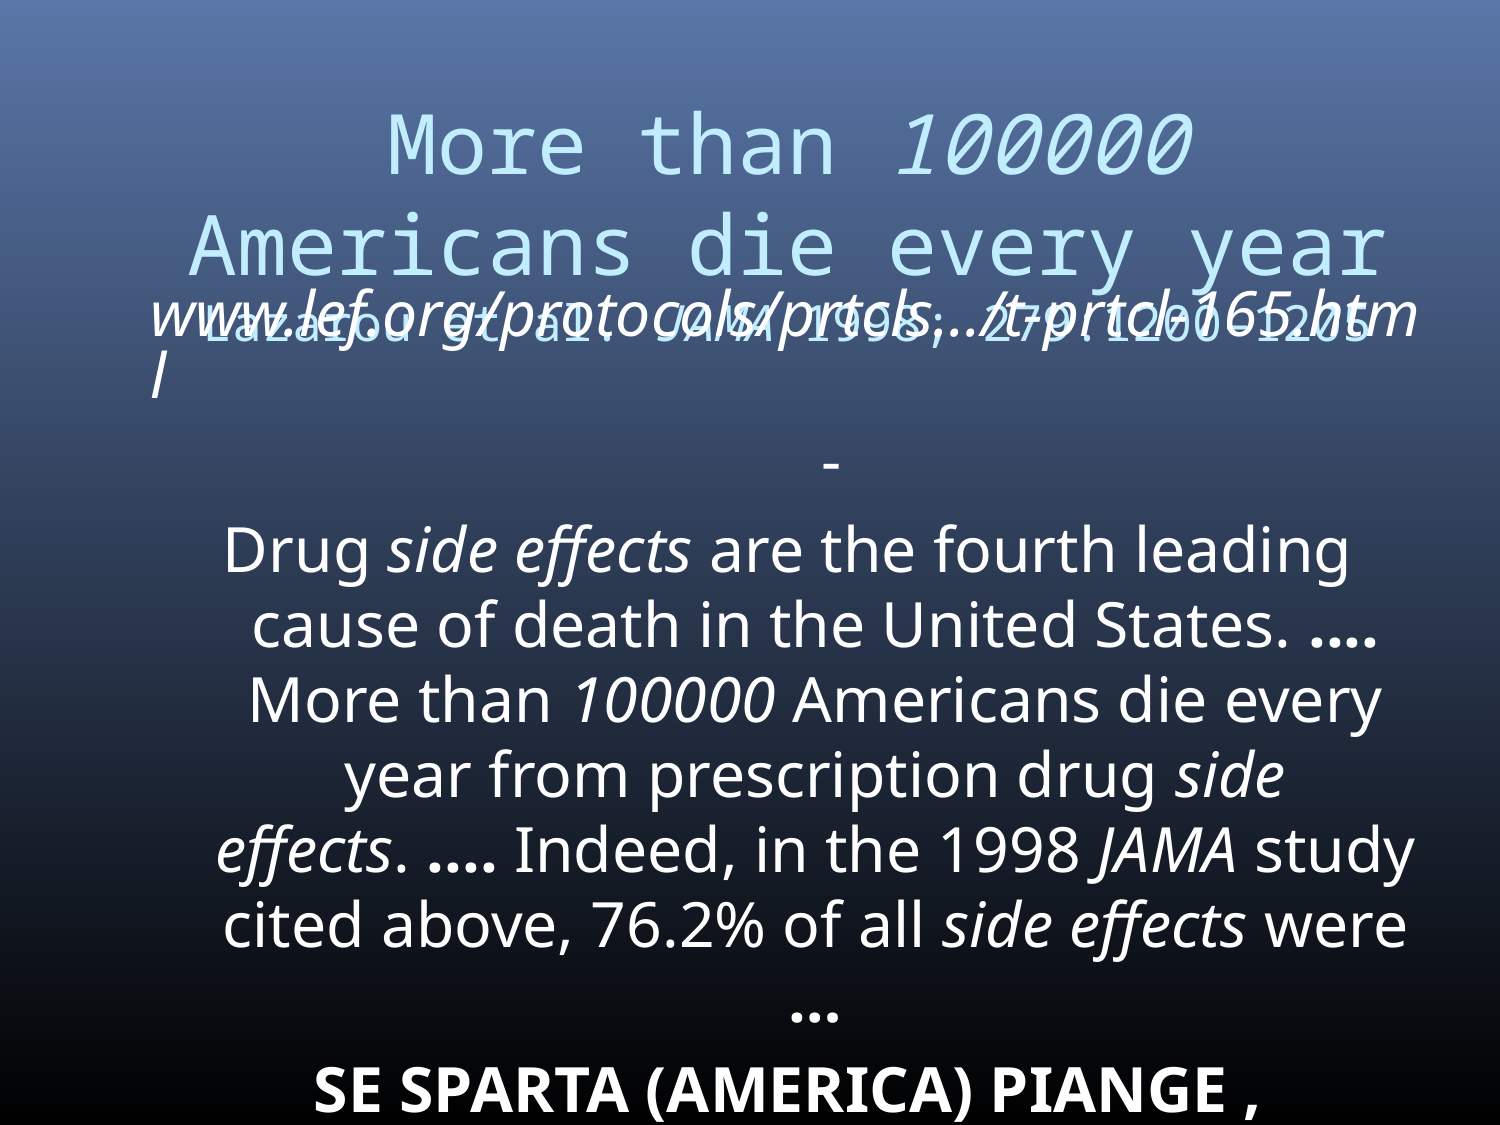

# More than 100000 Americans die every year Lazarou et al. JAMA 1998; 279:1200–1205
www.lef.org/protocols/prtcls.../t-prtcl-165.html  -
Drug side effects are the fourth leading cause of death in the United States. .... More than 100000 Americans die every year from prescription drug side effects. .... Indeed, in the 1998 JAMA study cited above, 76.2% of all side effects were …
SE SPARTA (AMERICA) PIANGE ,
ATENE (EUROPA) NON RIDE